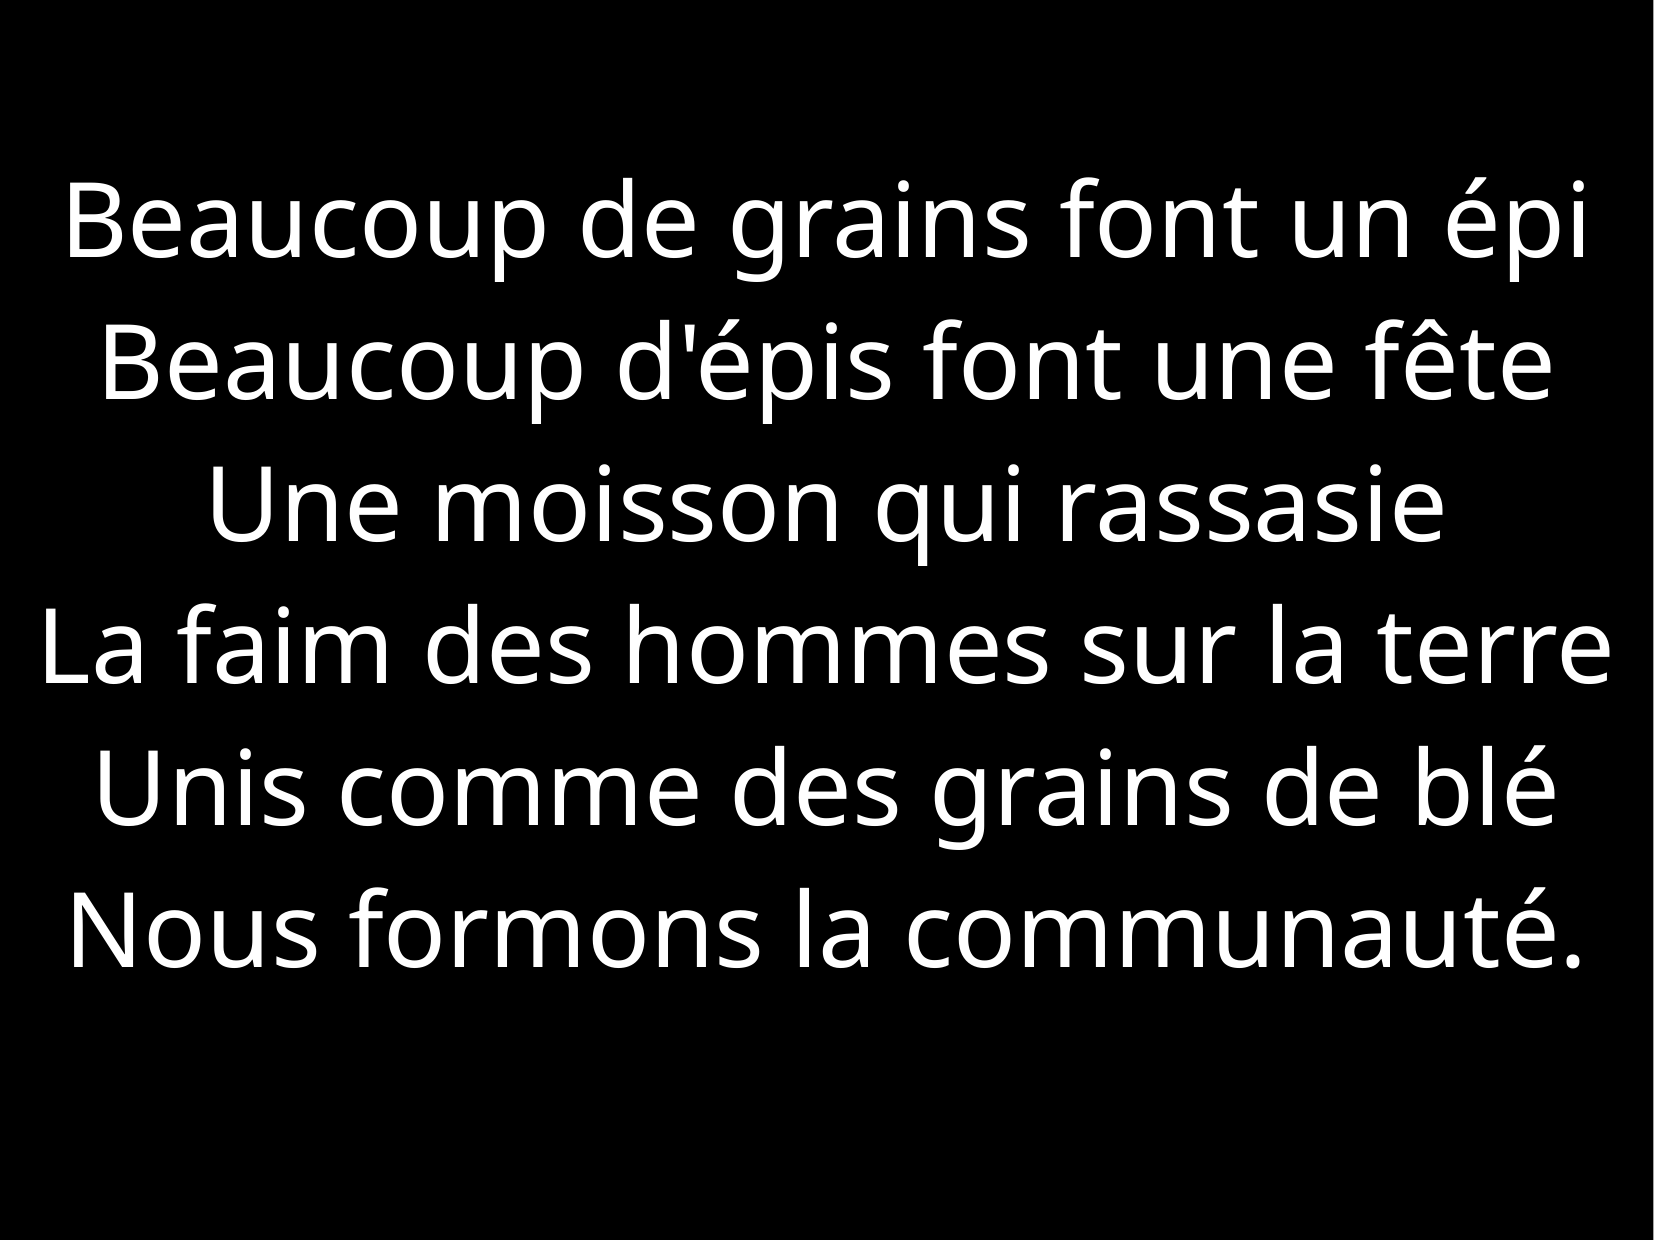

# Beaucoup de grains font un épi
Beaucoup d'épis font une fête
Une moisson qui rassasie
La faim des hommes sur la terre
Unis comme des grains de blé
Nous formons la communauté.